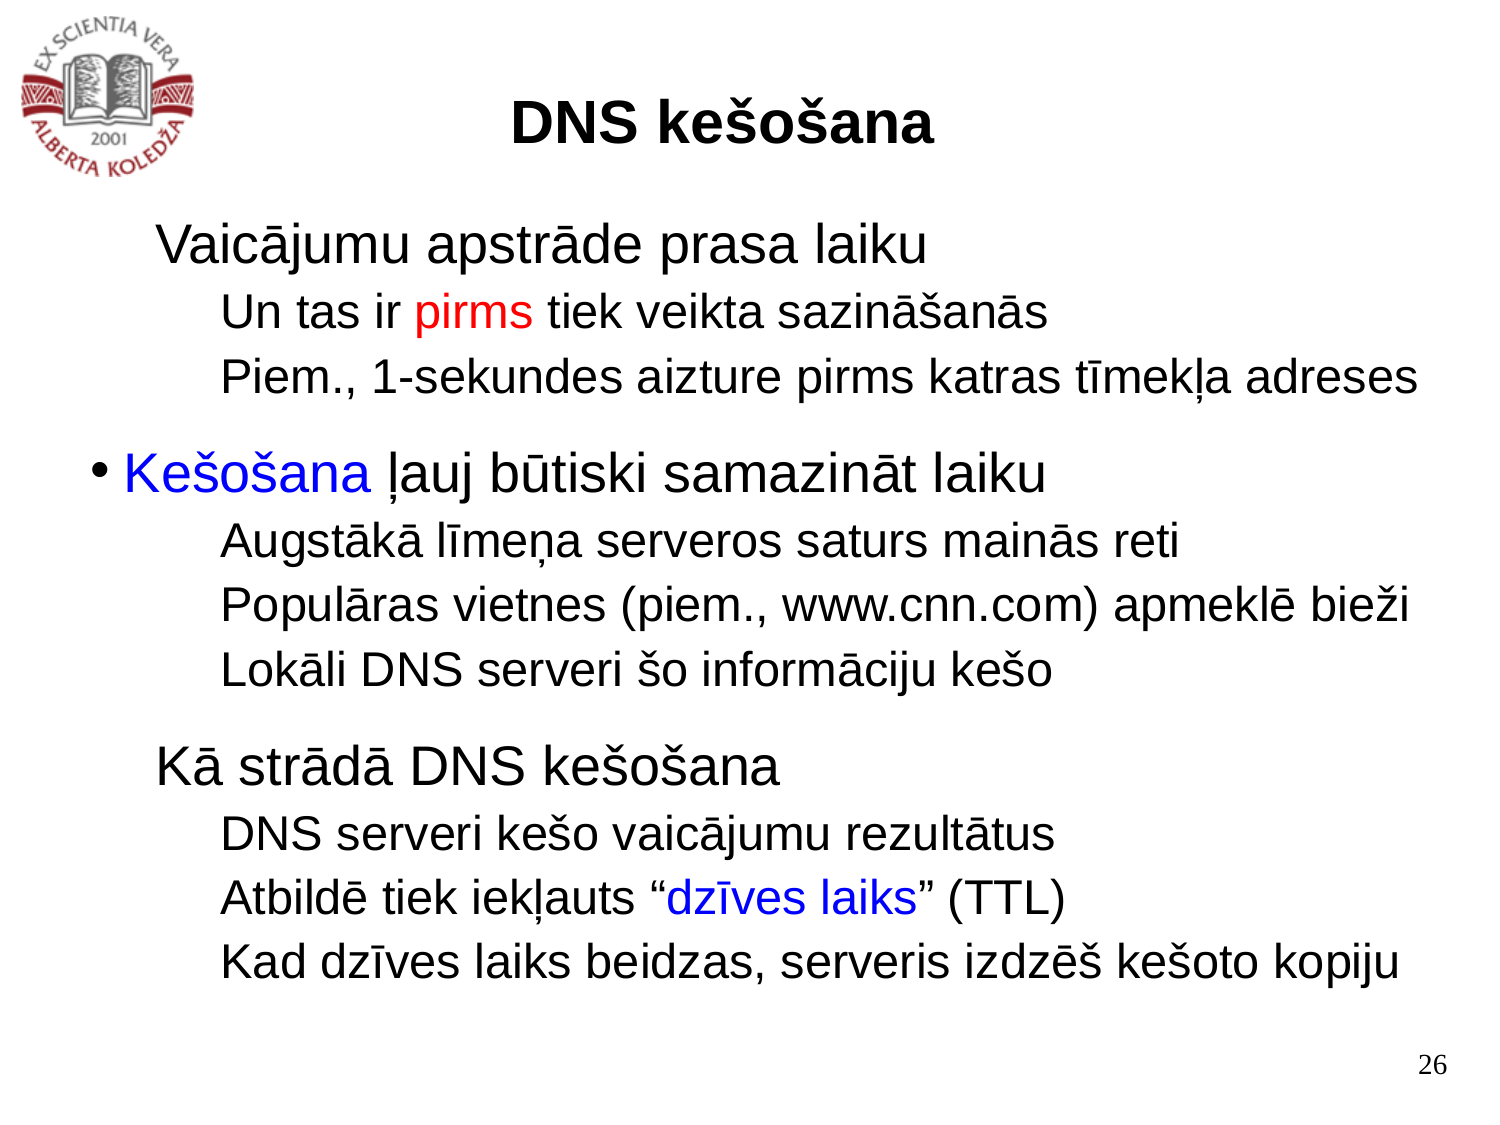

# DNS kešošana
Vaicājumu apstrāde prasa laiku
Un tas ir pirms tiek veikta sazināšanās
Piem., 1-sekundes aizture pirms katras tīmekļa adreses
Kešošana ļauj būtiski samazināt laiku
Augstākā līmeņa serveros saturs mainās reti
Populāras vietnes (piem., www.cnn.com) apmeklē bieži
Lokāli DNS serveri šo informāciju kešo
Kā strādā DNS kešošana
DNS serveri kešo vaicājumu rezultātus
Atbildē tiek iekļauts “dzīves laiks” (TTL)
Kad dzīves laiks beidzas, serveris izdzēš kešoto kopiju